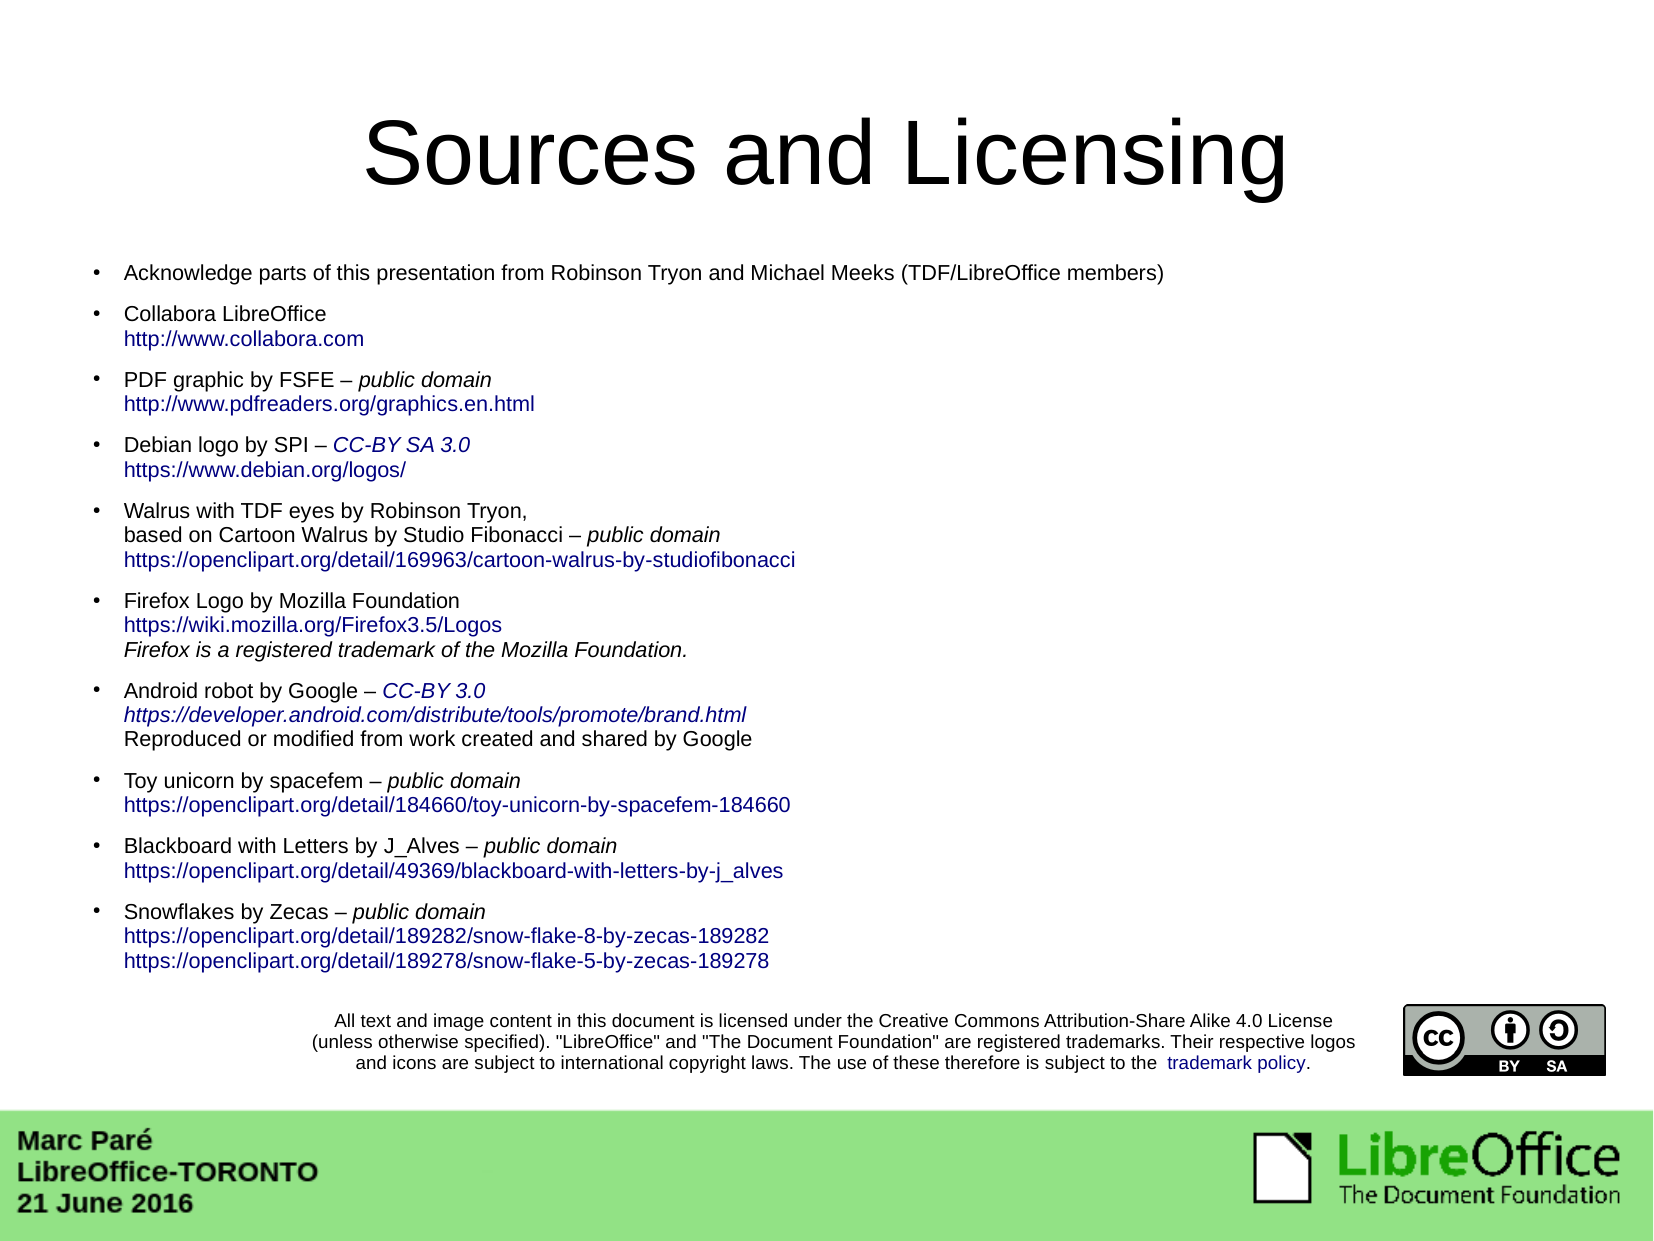

# Sources and Licensing
Acknowledge parts of this presentation from Robinson Tryon and Michael Meeks (TDF/LibreOffice members)
Collabora LibreOffice
http://www.collabora.com
PDF graphic by FSFE – public domain
http://www.pdfreaders.org/graphics.en.html
Debian logo by SPI – CC-BY SA 3.0
https://www.debian.org/logos/
Walrus with TDF eyes by Robinson Tryon,
based on Cartoon Walrus by Studio Fibonacci – public domain
https://openclipart.org/detail/169963/cartoon-walrus-by-studiofibonacci
Firefox Logo by Mozilla Foundation
https://wiki.mozilla.org/Firefox3.5/Logos
Firefox is a registered trademark of the Mozilla Foundation.
Android robot by Google – CC-BY 3.0
https://developer.android.com/distribute/tools/promote/brand.html
Reproduced or modified from work created and shared by Google
Toy unicorn by spacefem – public domain
https://openclipart.org/detail/184660/toy-unicorn-by-spacefem-184660
Blackboard with Letters by J_Alves – public domain
https://openclipart.org/detail/49369/blackboard-with-letters-by-j_alves
Snowflakes by Zecas – public domain
https://openclipart.org/detail/189282/snow-flake-8-by-zecas-189282
https://openclipart.org/detail/189278/snow-flake-5-by-zecas-189278
All text and image content in this document is licensed under the Creative Commons Attribution-Share Alike 4.0 License (unless otherwise specified). "LibreOffice" and "The Document Foundation" are registered trademarks. Their respective logos and icons are subject to international copyright laws. The use of these therefore is subject to the trademark policy.